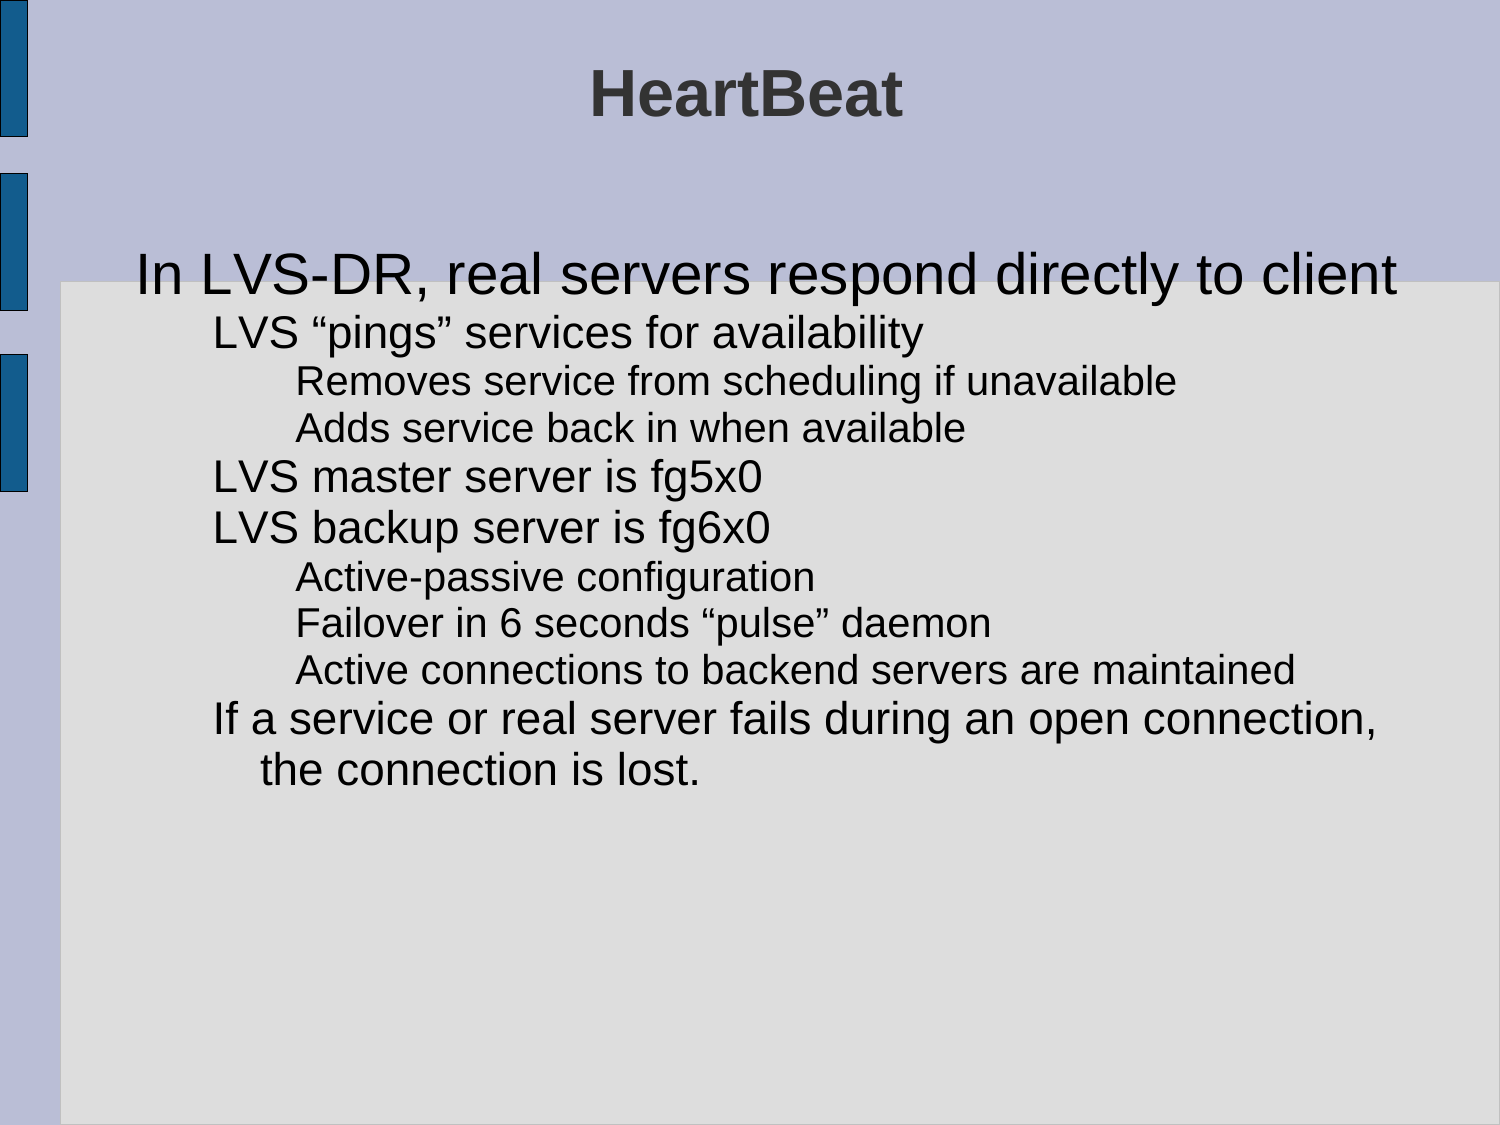

# HeartBeat
In LVS-DR, real servers respond directly to client
LVS “pings” services for availability
Removes service from scheduling if unavailable
Adds service back in when available
LVS master server is fg5x0
LVS backup server is fg6x0
Active-passive configuration
Failover in 6 seconds “pulse” daemon
Active connections to backend servers are maintained
If a service or real server fails during an open connection, the connection is lost.